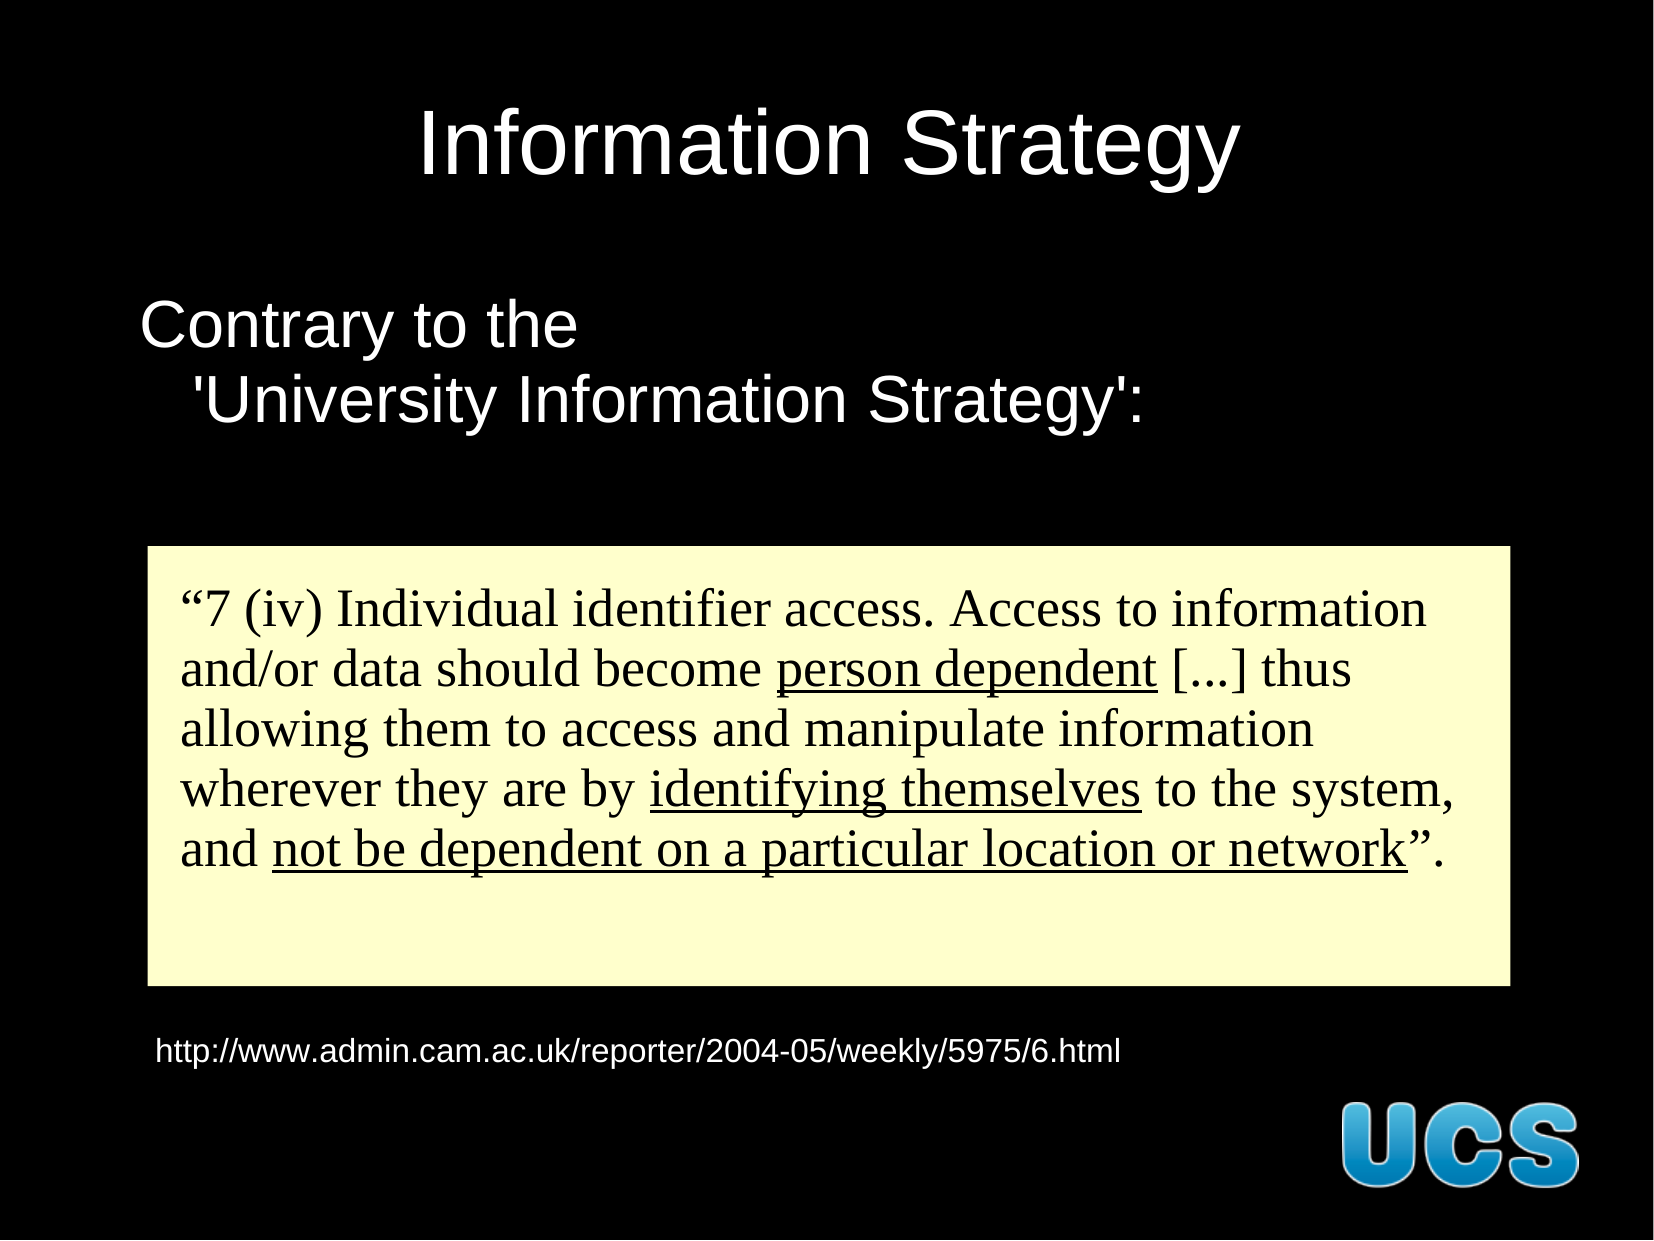

# Information Strategy
Contrary to the
'University Information Strategy':
“7 (iv) Individual identifier access. Access to information and/or data should become person dependent [...] thus allowing them to access and manipulate information wherever they are by identifying themselves to the system, and not be dependent on a particular location or network”.
http://www.admin.cam.ac.uk/reporter/2004-05/weekly/5975/6.html